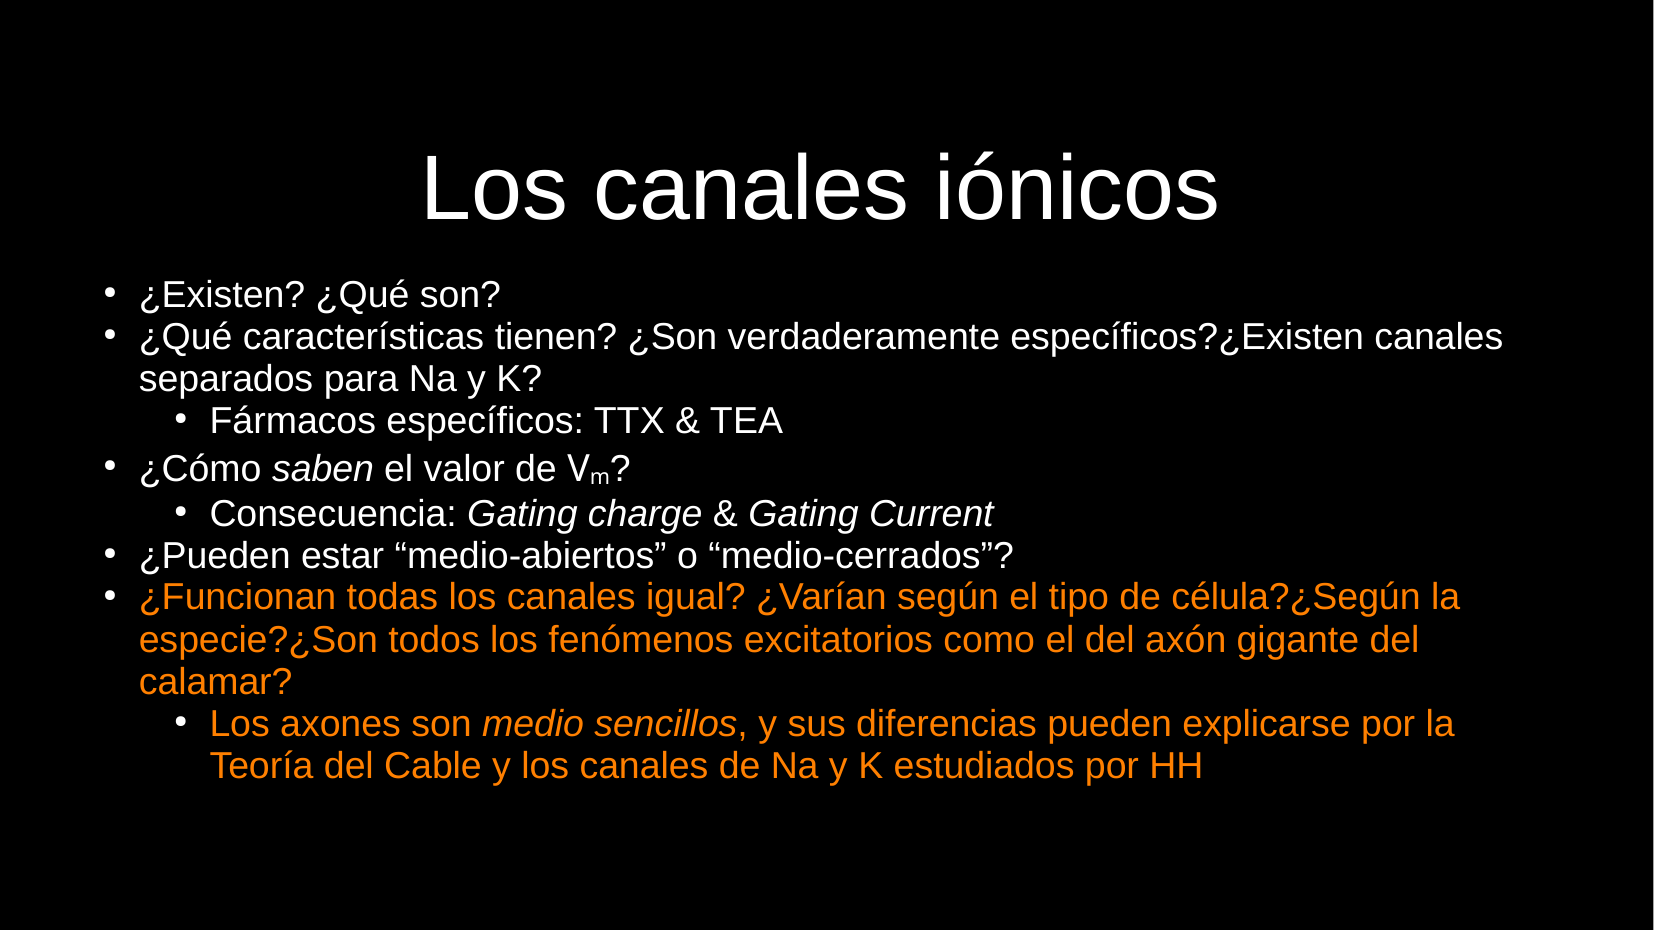

# Los canales iónicos
¿Existen? ¿Qué son?
¿Qué características tienen? ¿Son verdaderamente específicos?¿Existen canales separados para Na y K?
Fármacos específicos: TTX & TEA
¿Cómo saben el valor de Vm?
Consecuencia: Gating charge & Gating Current
¿Pueden estar “medio-abiertos” o “medio-cerrados”?
¿Funcionan todas los canales igual? ¿Varían según el tipo de célula?¿Según la especie?¿Son todos los fenómenos excitatorios como el del axón gigante del calamar?
Los axones son medio sencillos, y sus diferencias pueden explicarse por la Teoría del Cable y los canales de Na y K estudiados por HH